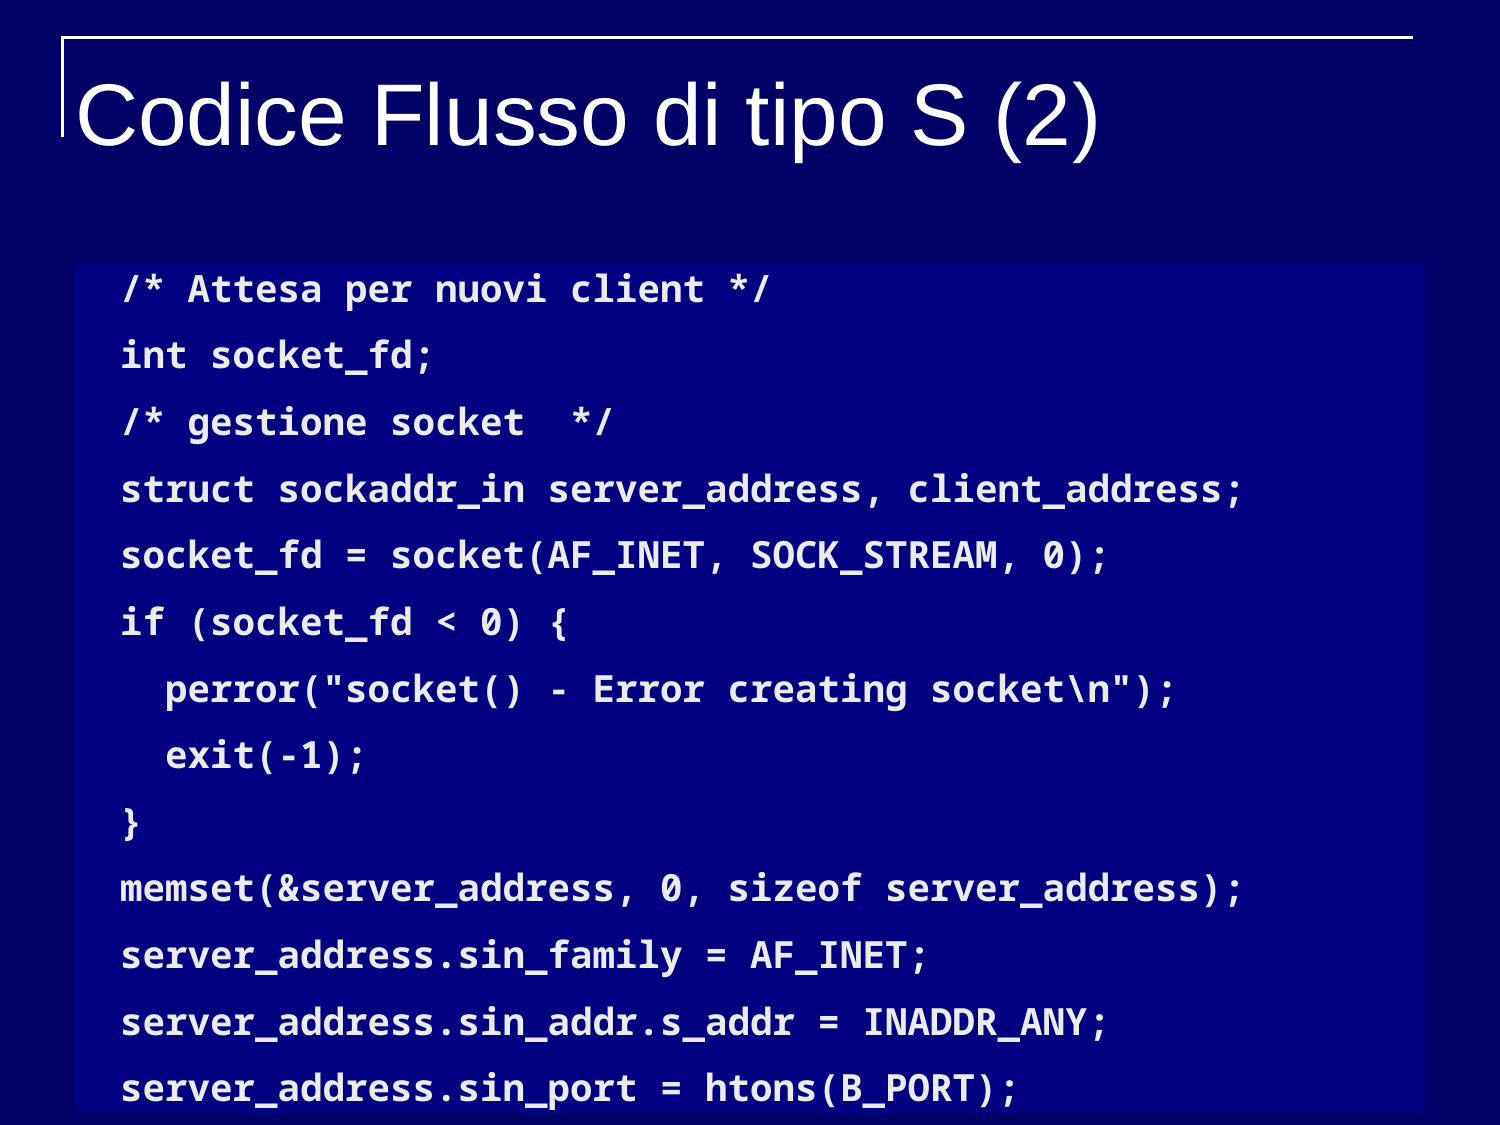

# Codice Flusso di tipo S (2)
 /* Attesa per nuovi client */
 int socket_fd;
 /* gestione socket */
 struct sockaddr_in server_address, client_address;
 socket_fd = socket(AF_INET, SOCK_STREAM, 0);
 if (socket_fd < 0) {
 perror("socket() - Error creating socket\n");
 exit(-1);
 }
 memset(&server_address, 0, sizeof server_address);
 server_address.sin_family = AF_INET;
 server_address.sin_addr.s_addr = INADDR_ANY;
 server_address.sin_port = htons(B_PORT);